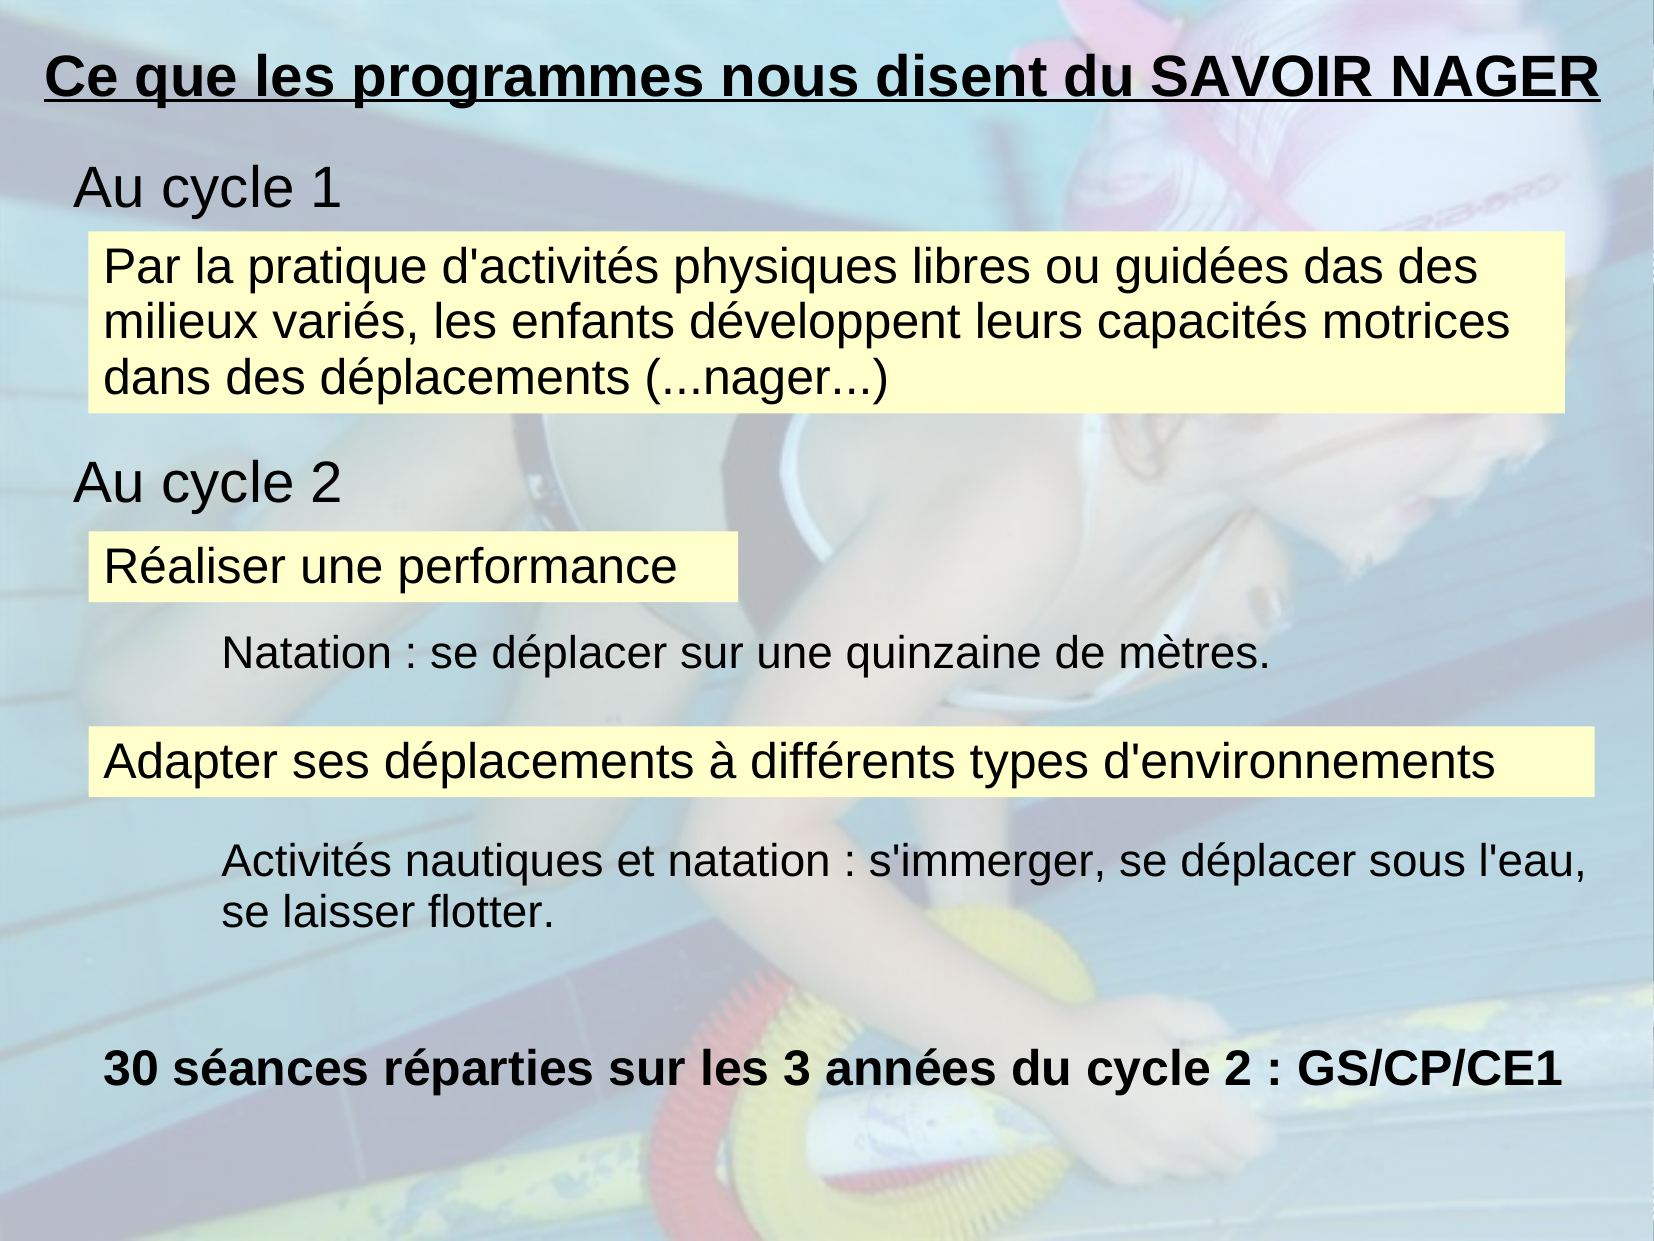

Ce que les programmes nous disent du SAVOIR NAGER
Au cycle 1
Par la pratique d'activités physiques libres ou guidées das des milieux variés, les enfants développent leurs capacités motrices dans des déplacements (...nager...)‏
Au cycle 2
Réaliser une performance
Natation : se déplacer sur une quinzaine de mètres.
Adapter ses déplacements à différents types d'environnements
Activités nautiques et natation : s'immerger, se déplacer sous l'eau, se laisser flotter.
30 séances réparties sur les 3 années du cycle 2 : GS/CP/CE1